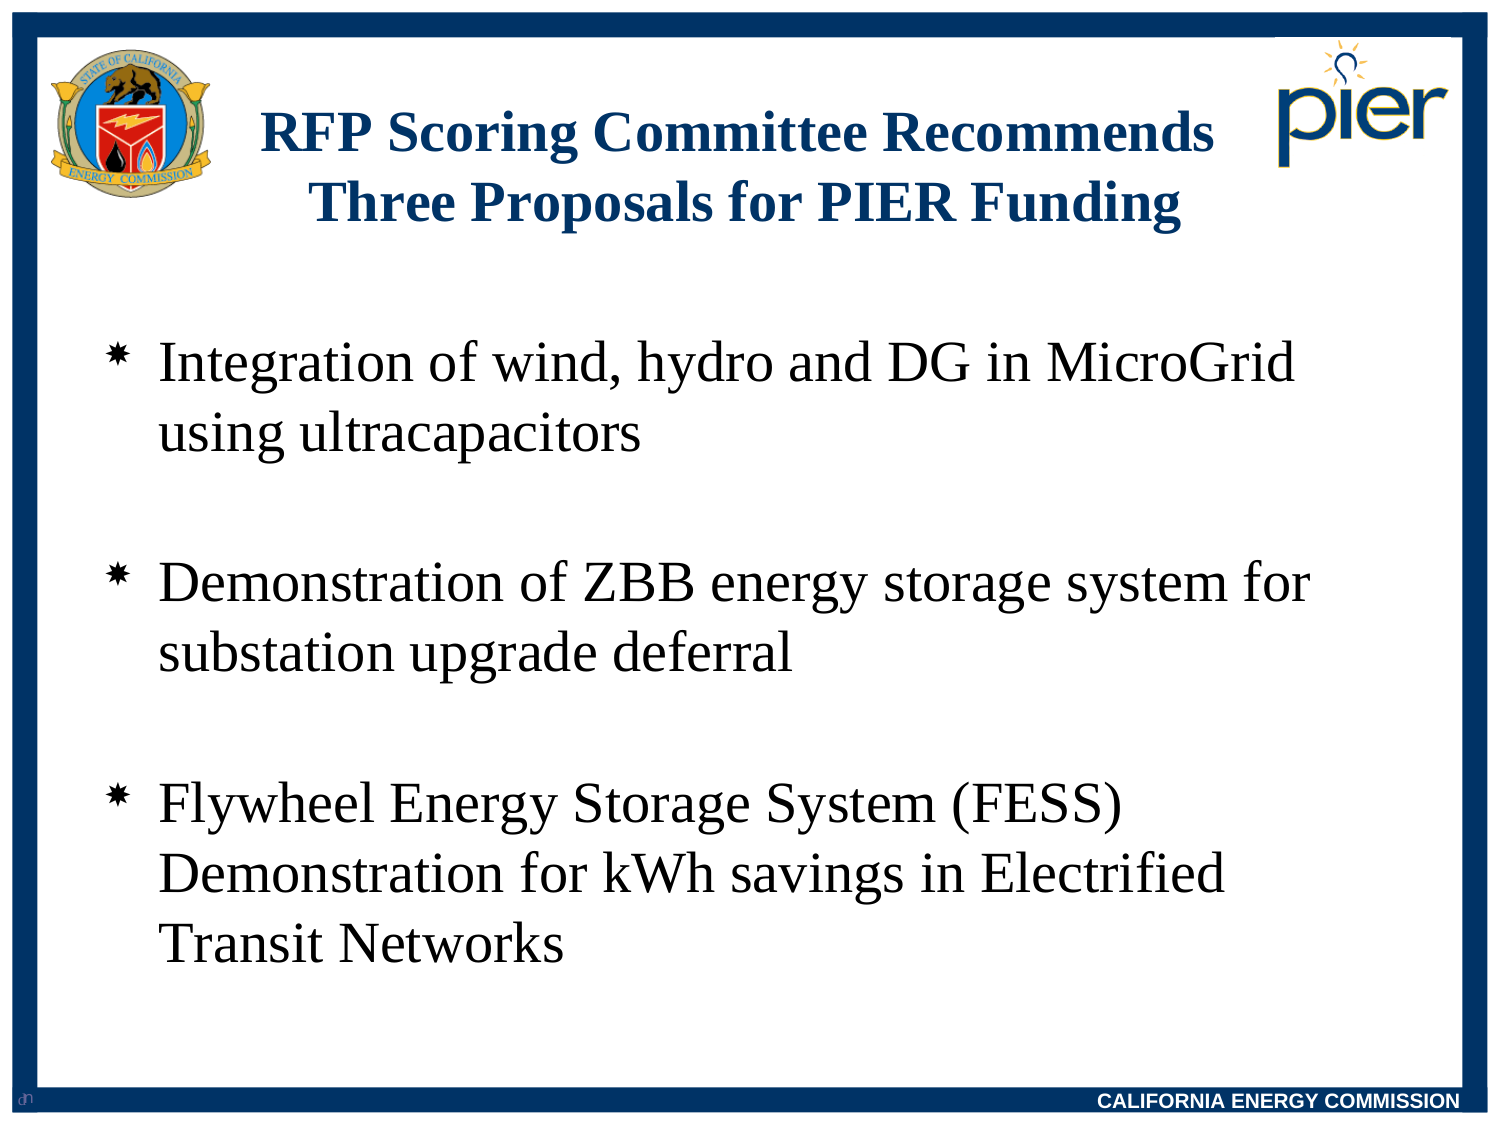

# RFP Scoring Committee Recommends Three Proposals for PIER Funding
Integration of wind, hydro and DG in MicroGrid using ultracapacitors
Demonstration of ZBB energy storage system for substation upgrade deferral
Flywheel Energy Storage System (FESS) Demonstration for kWh savings in Electrified Transit Networks